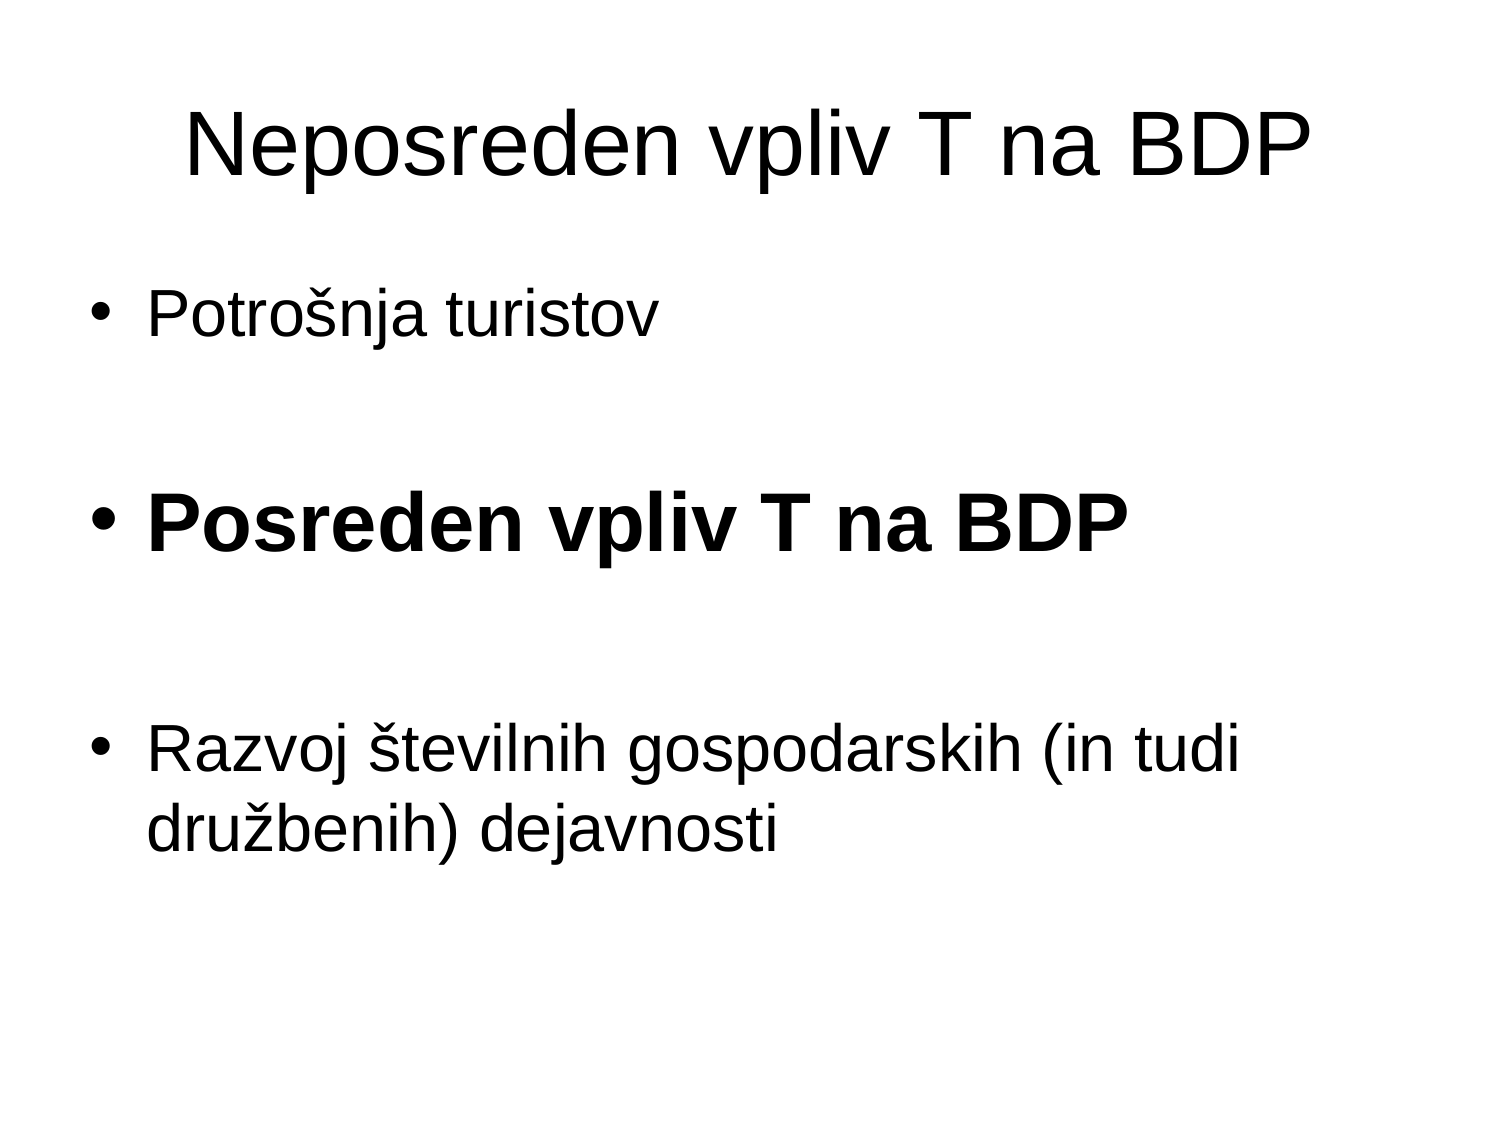

# Neposreden vpliv T na BDP
Potrošnja turistov
Posreden vpliv T na BDP
Razvoj številnih gospodarskih (in tudi družbenih) dejavnosti